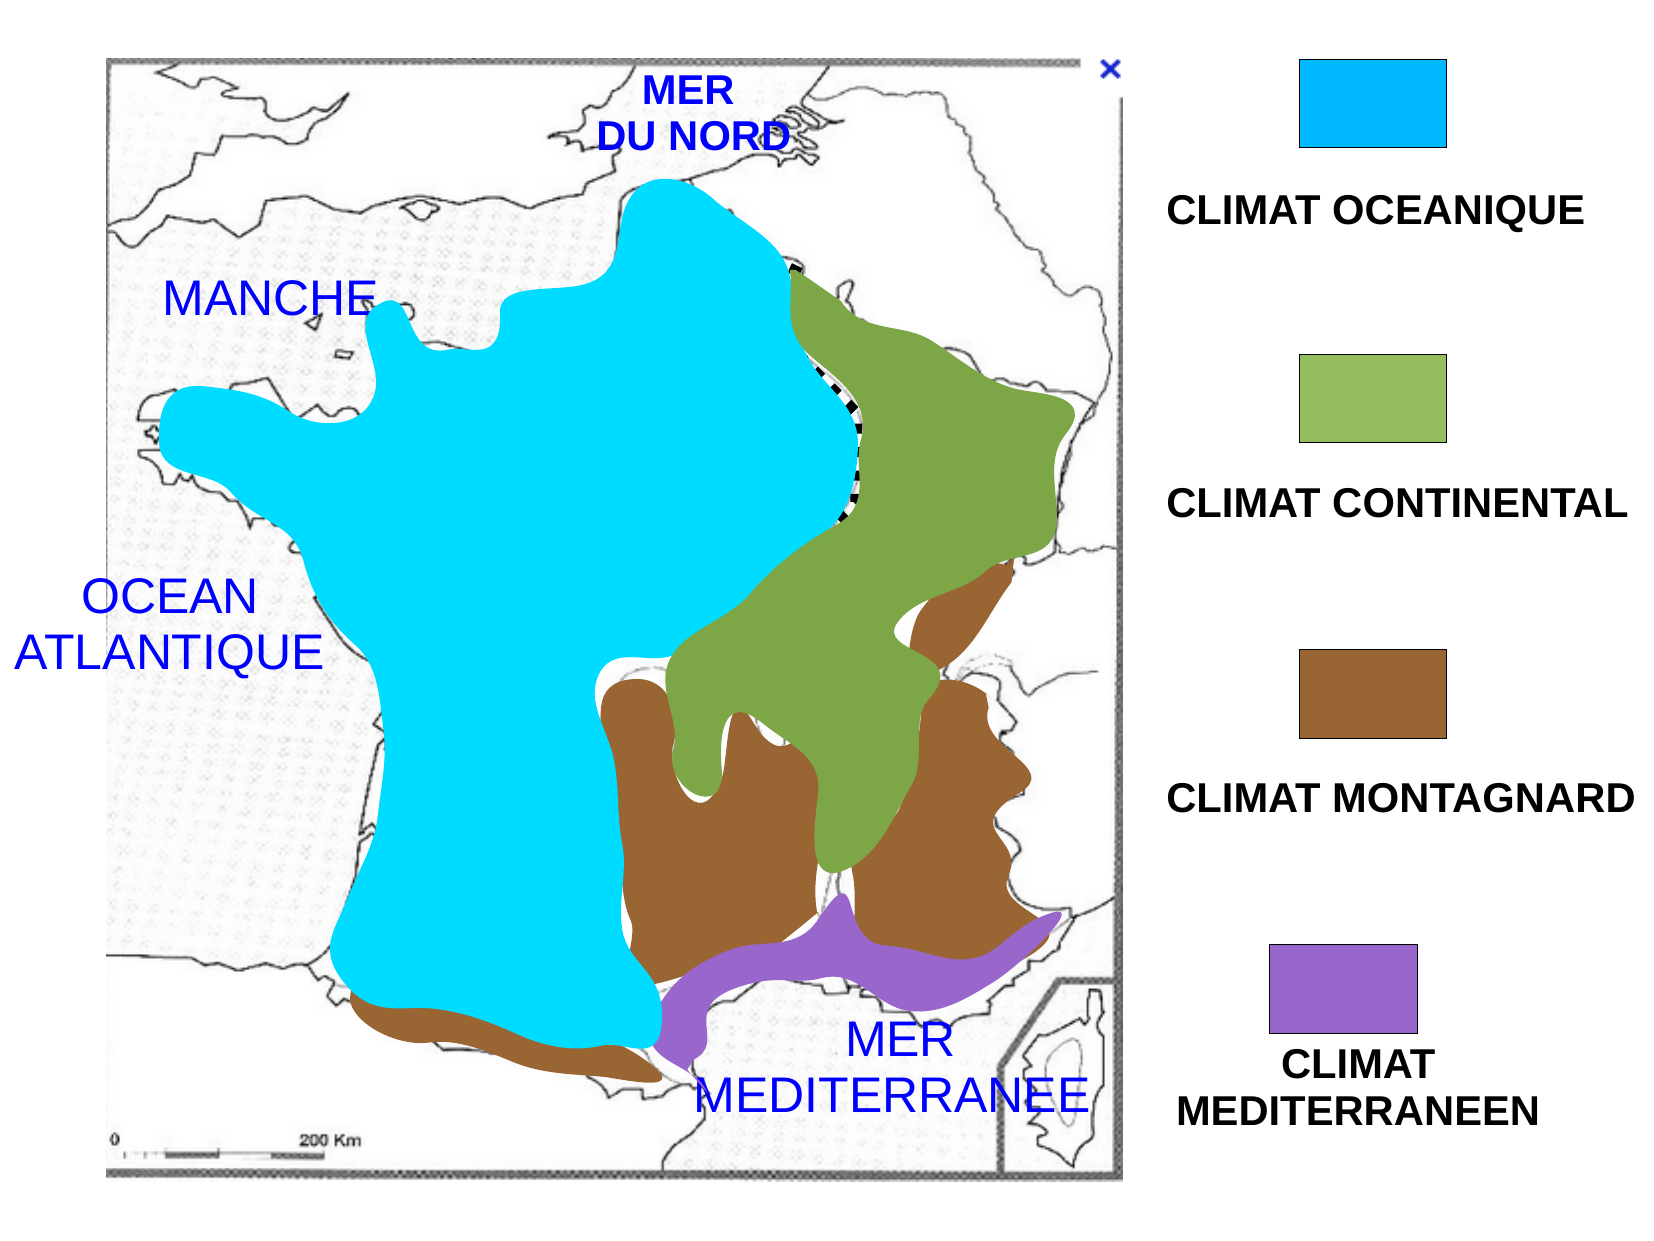

MER
DU NORD
CLIMAT OCEANIQUE
MANCHE
CLIMAT CONTINENTAL
OCEAN
ATLANTIQUE
CLIMAT MONTAGNARD
MER
MEDITERRANEE
CLIMAT MEDITERRANEEN